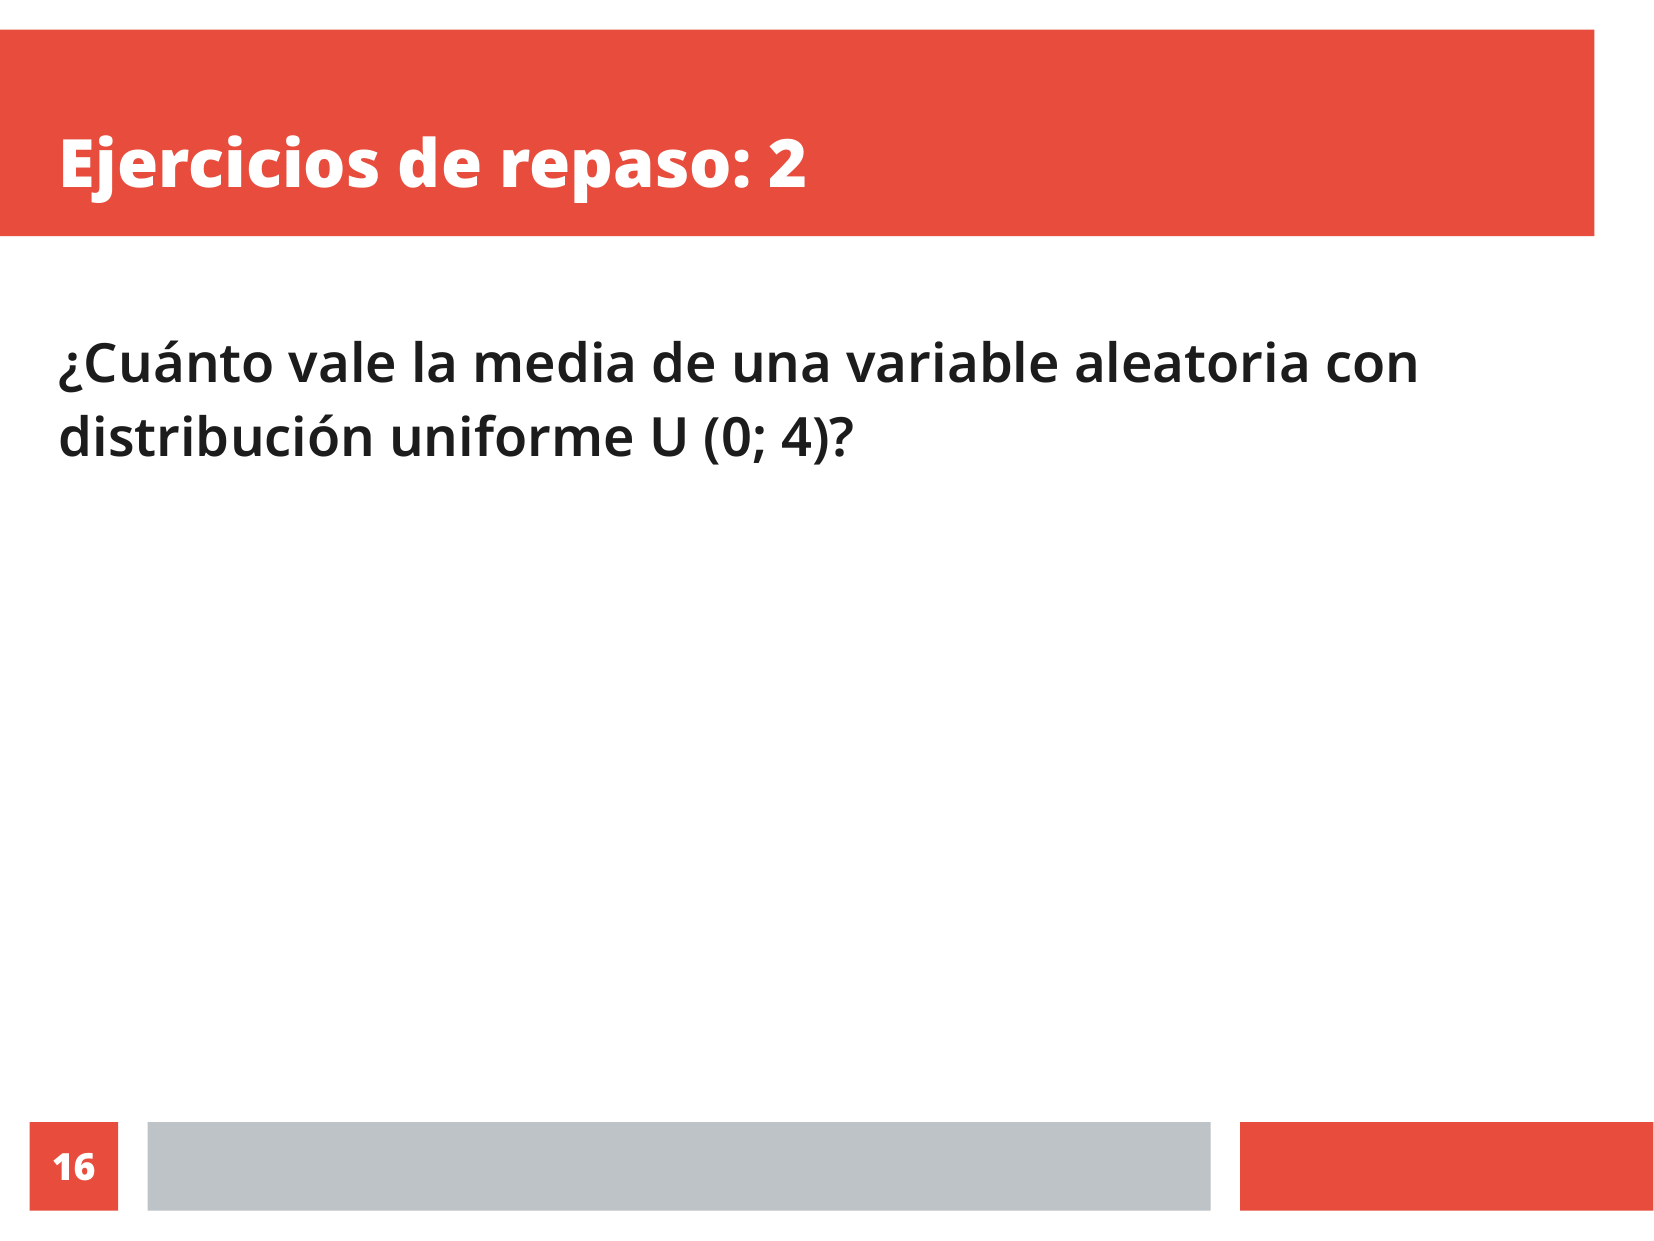

# Ejercicios de repaso: 2
¿Cuánto vale la media de una variable aleatoria con distribución uniforme U (0; 4)?
16